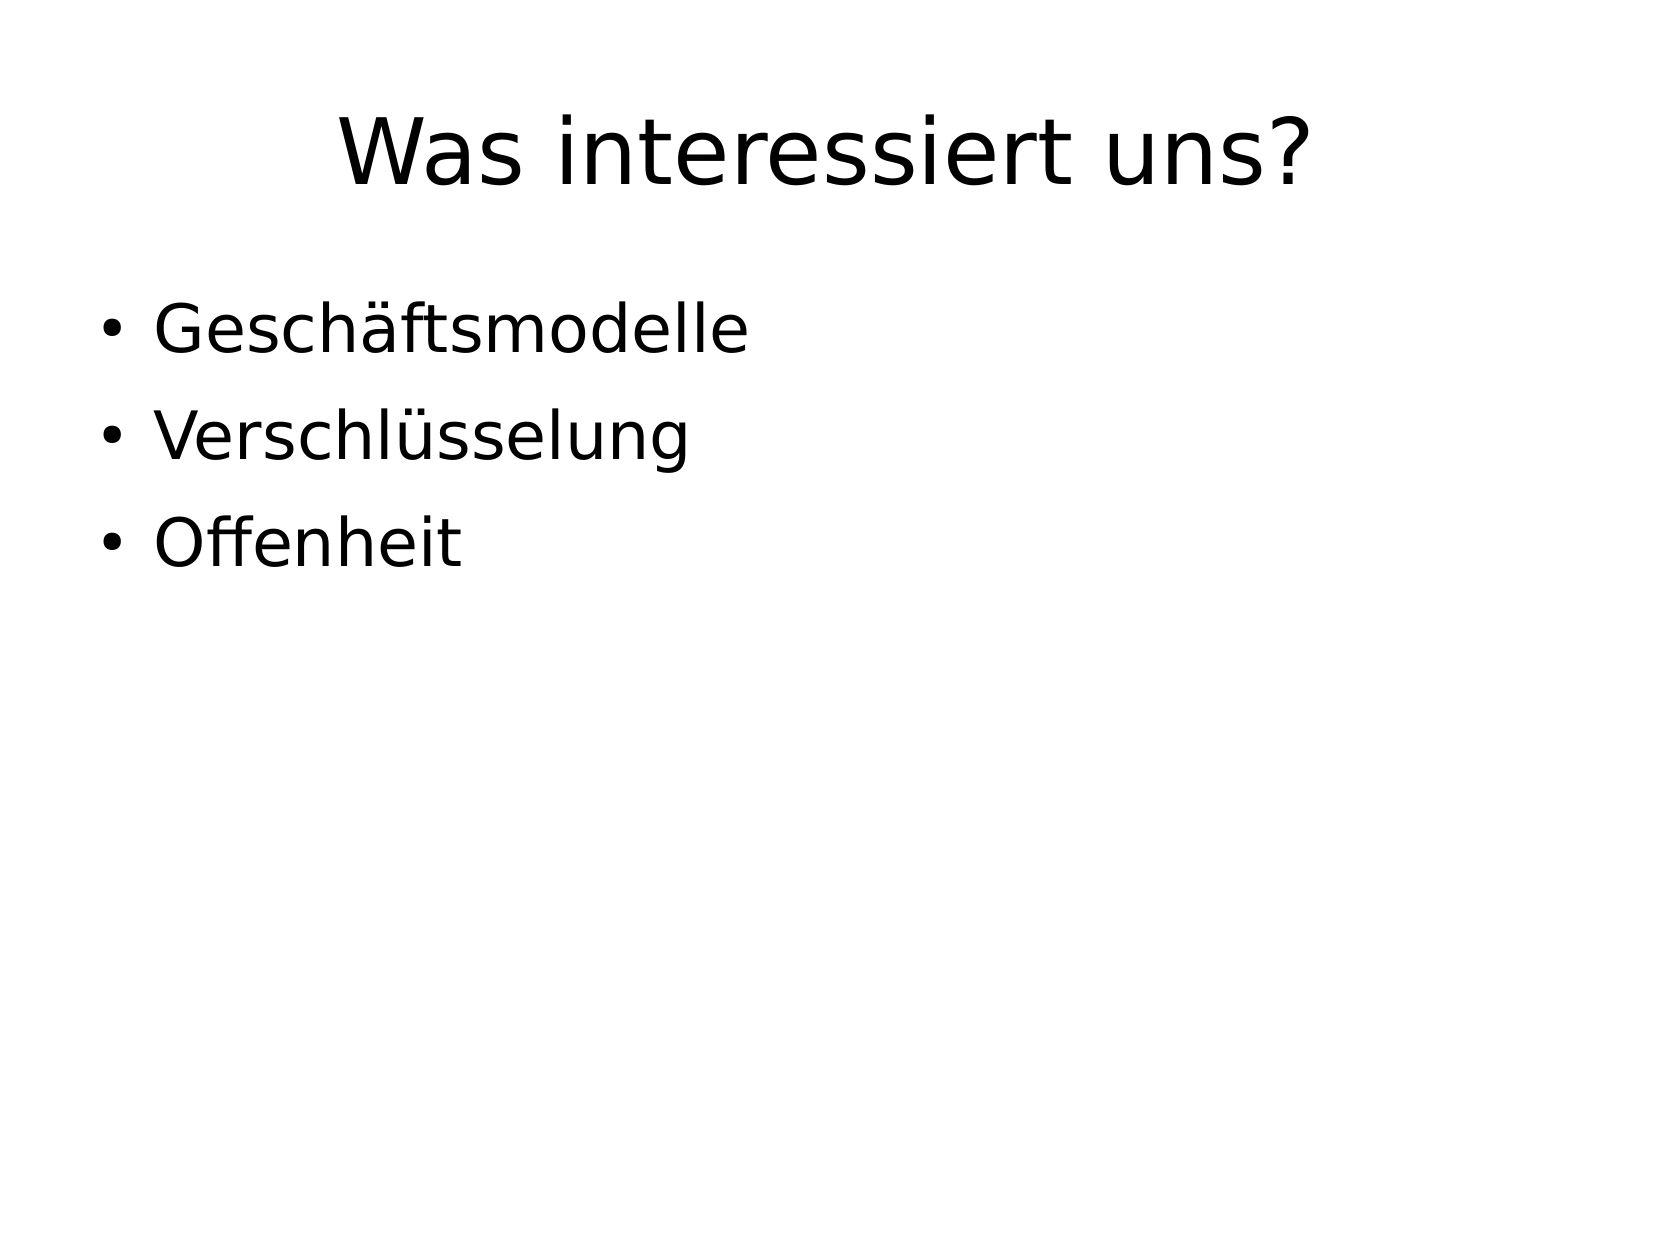

# Was interessiert uns?
Geschäftsmodelle
Verschlüsselung
Offenheit